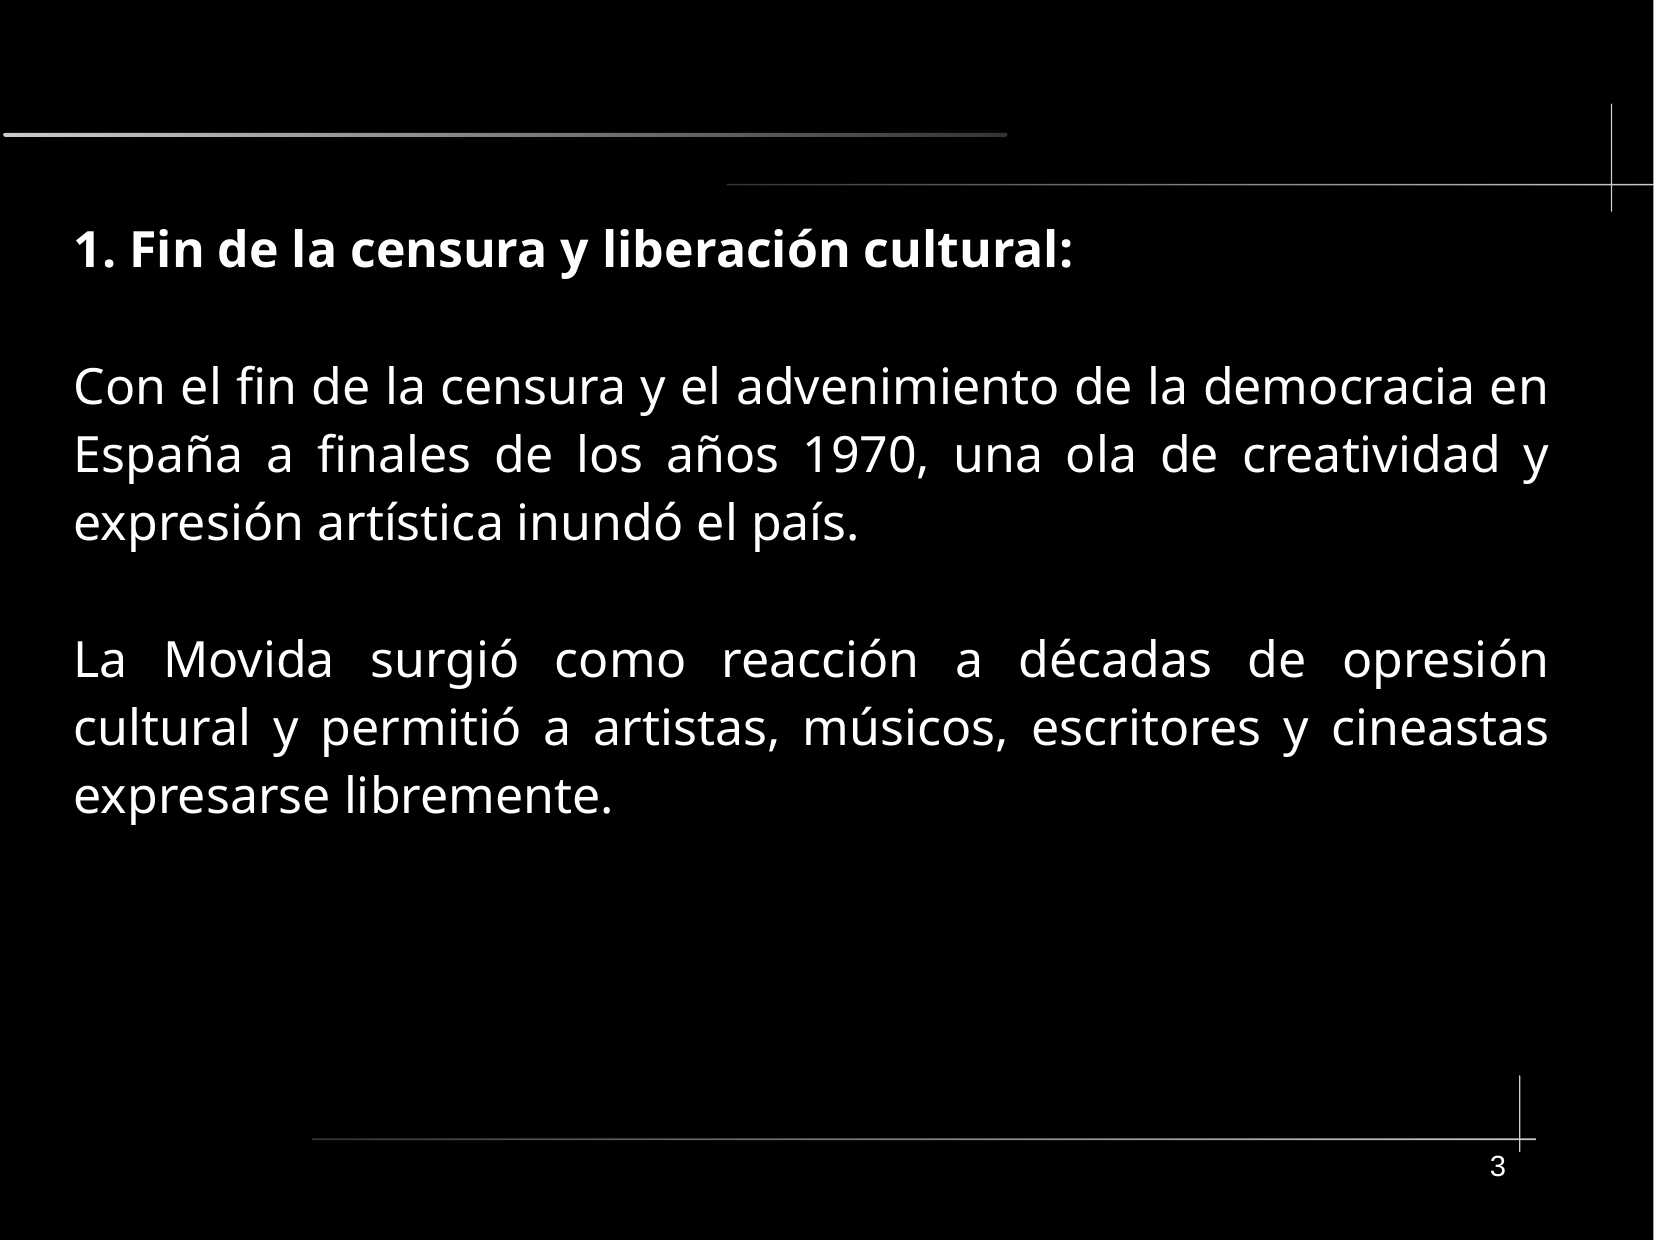

1. Fin de la censura y liberación cultural:
Con el fin de la censura y el advenimiento de la democracia en España a finales de los años 1970, una ola de creatividad y expresión artística inundó el país.
La Movida surgió como reacción a décadas de opresión cultural y permitió a artistas, músicos, escritores y cineastas expresarse libremente.
3